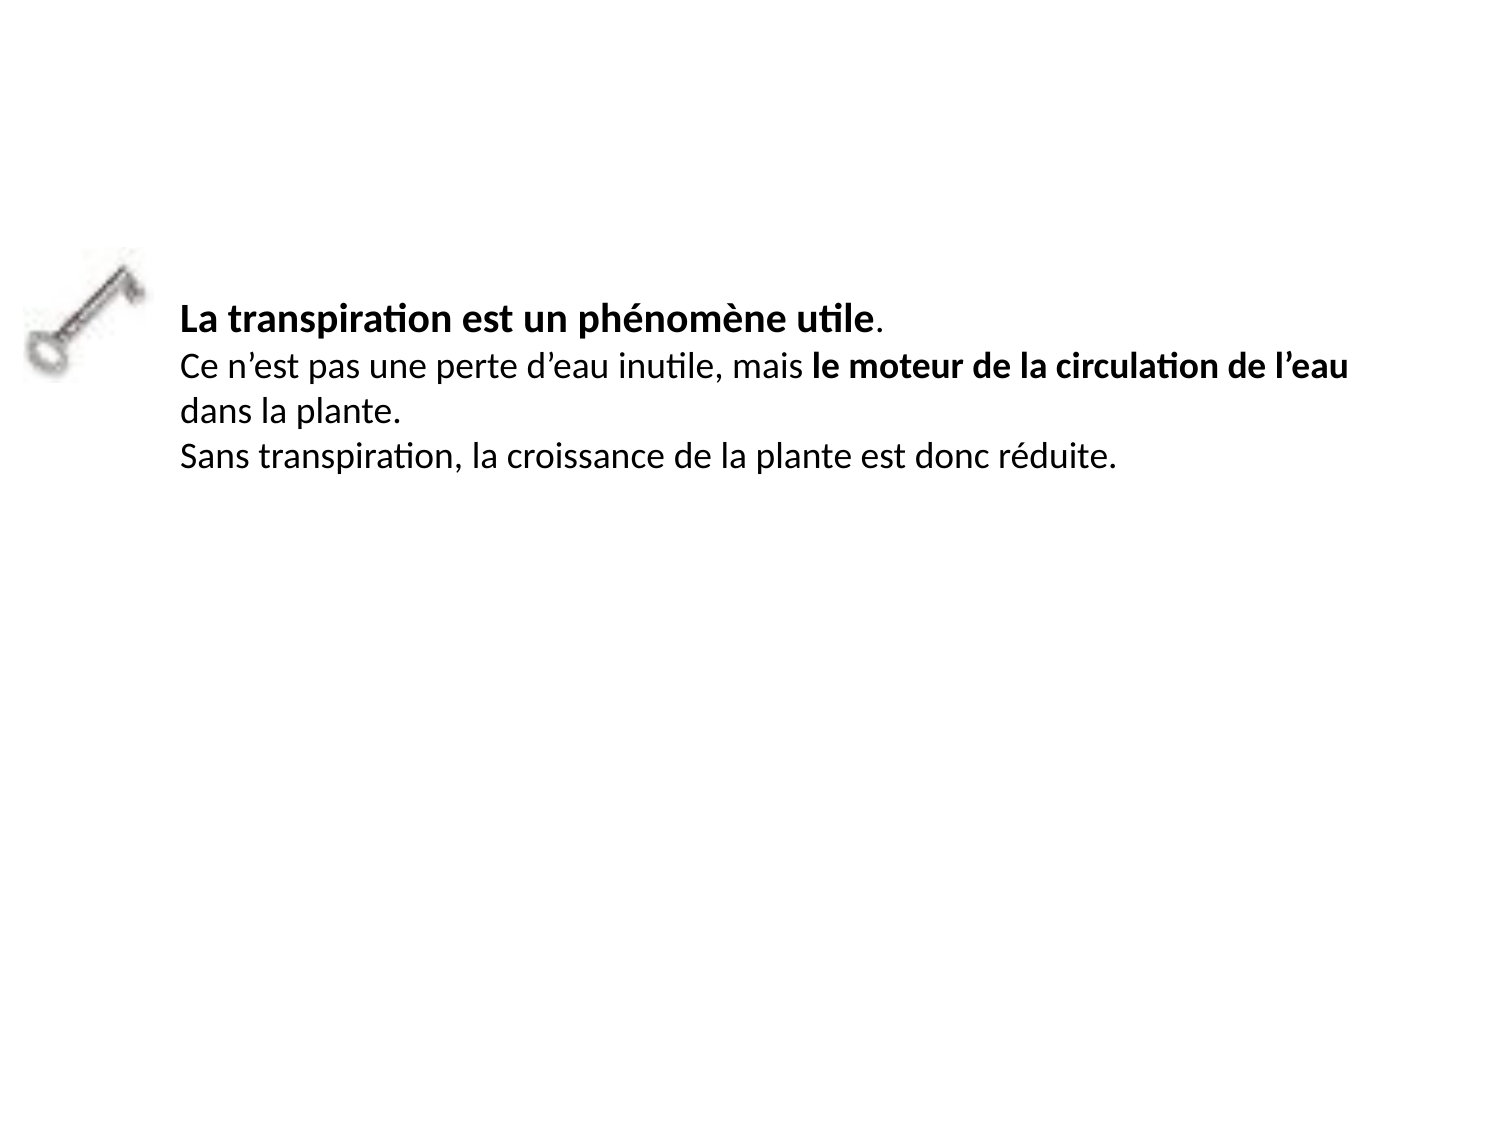

La transpiration est un phénomène utile.
Ce n’est pas une perte d’eau inutile, mais le moteur de la circulation de l’eau dans la plante.
Sans transpiration, la croissance de la plante est donc réduite.